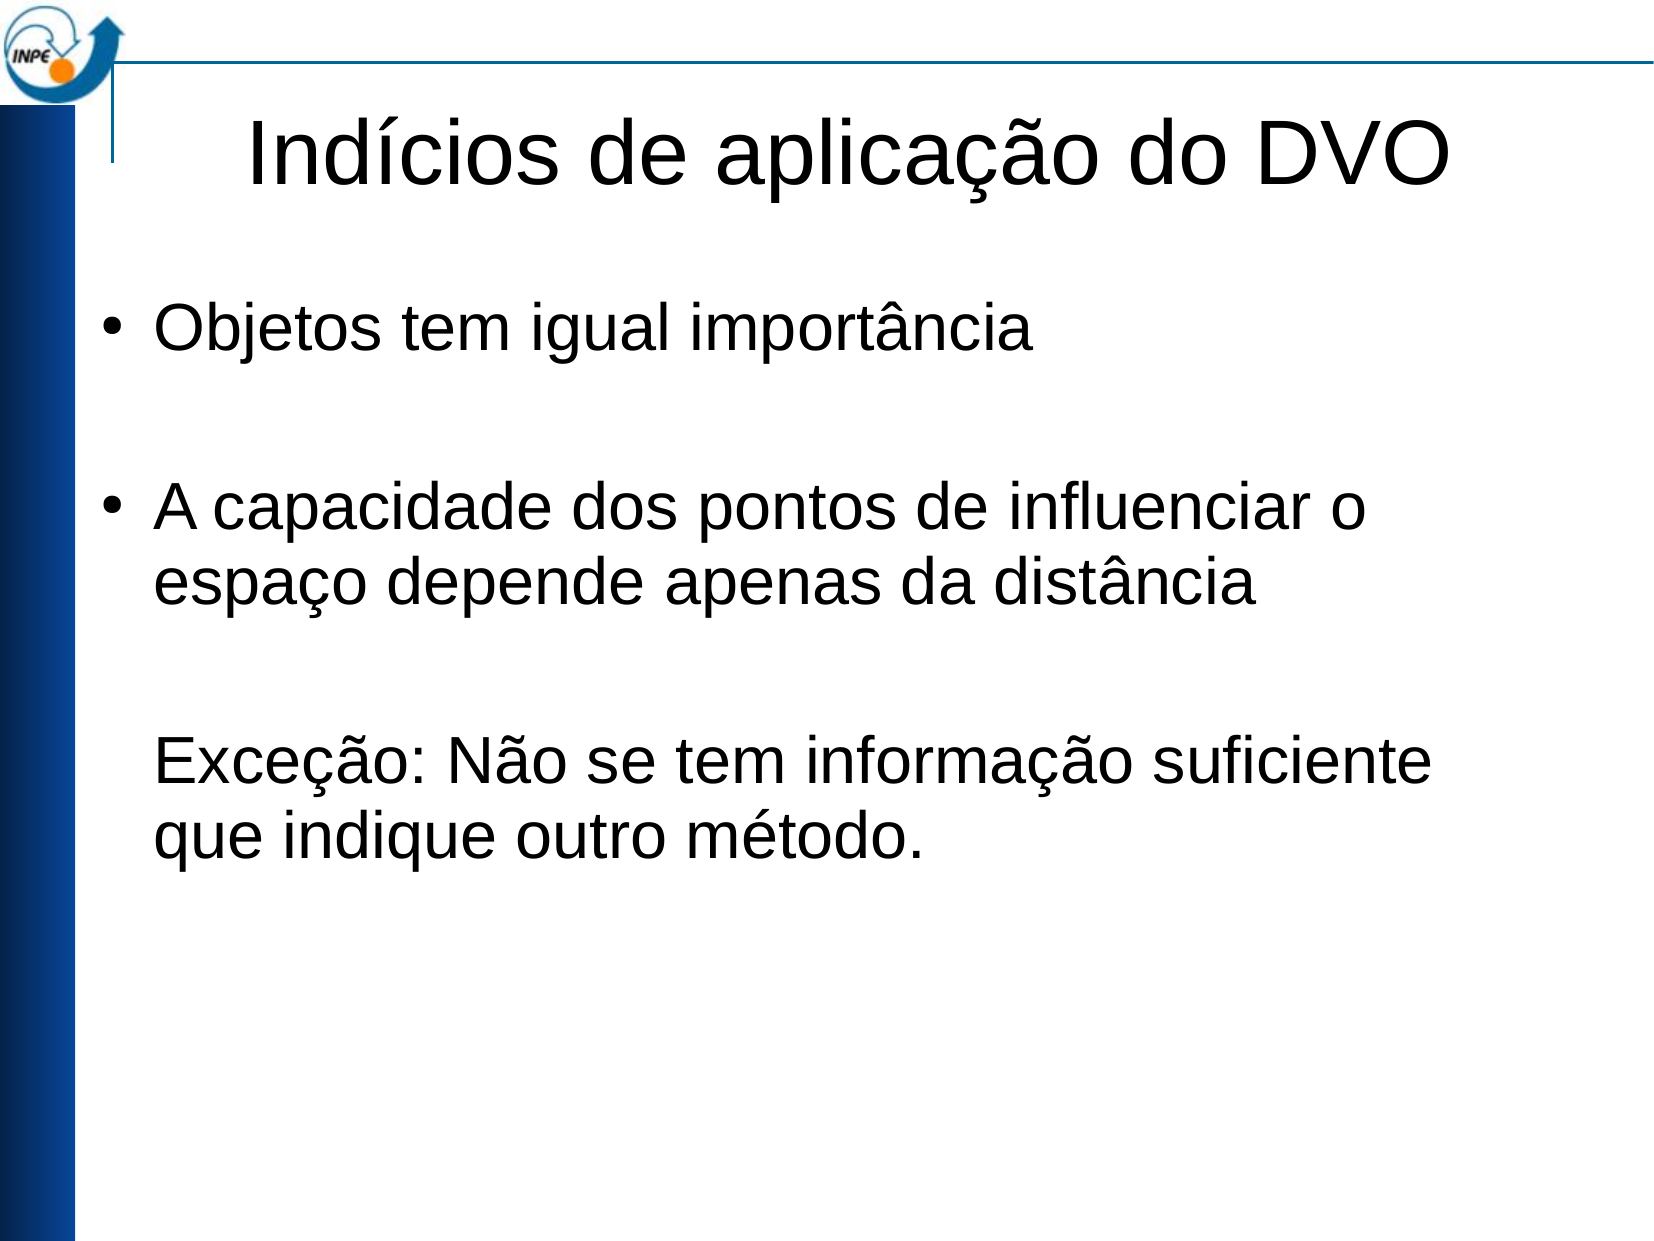

# Indícios de aplicação do DVO
Objetos tem igual importância
A capacidade dos pontos de influenciar o espaço depende apenas da distância
Exceção: Não se tem informação suficiente que indique outro método.